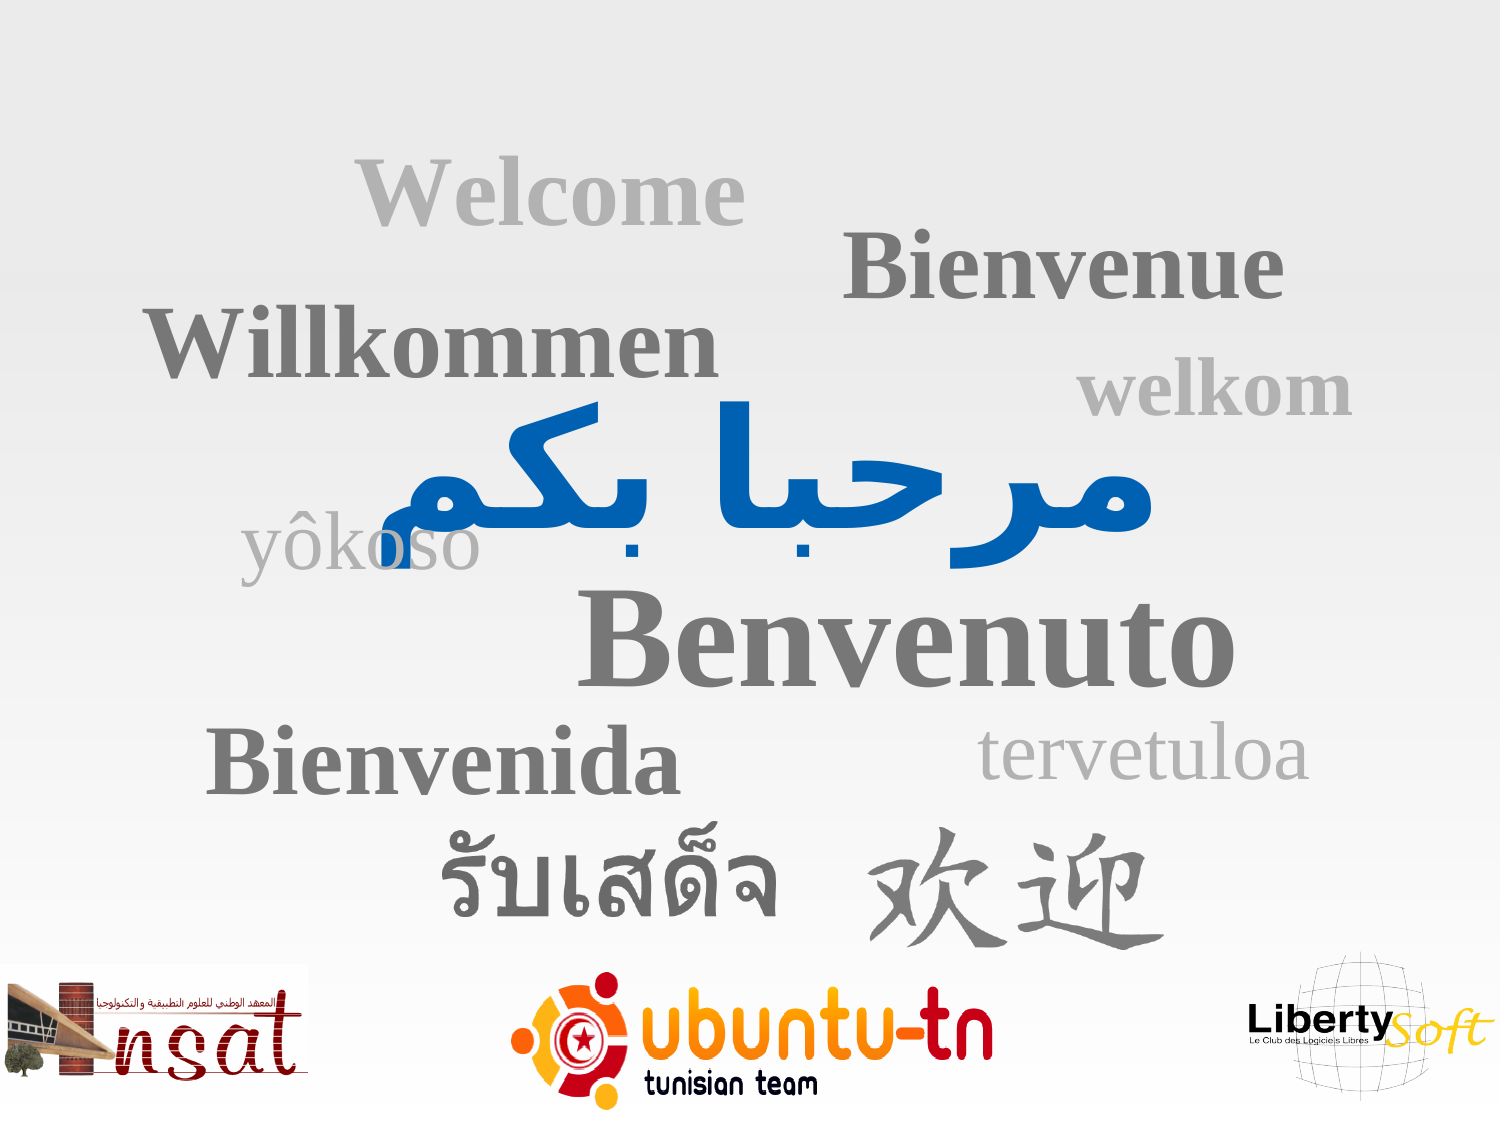

Welcome
Bienvenue
Willkommen
welkom
مرحبا بكم
yôkoso
Benvenuto
Bienvenida
tervetuloa